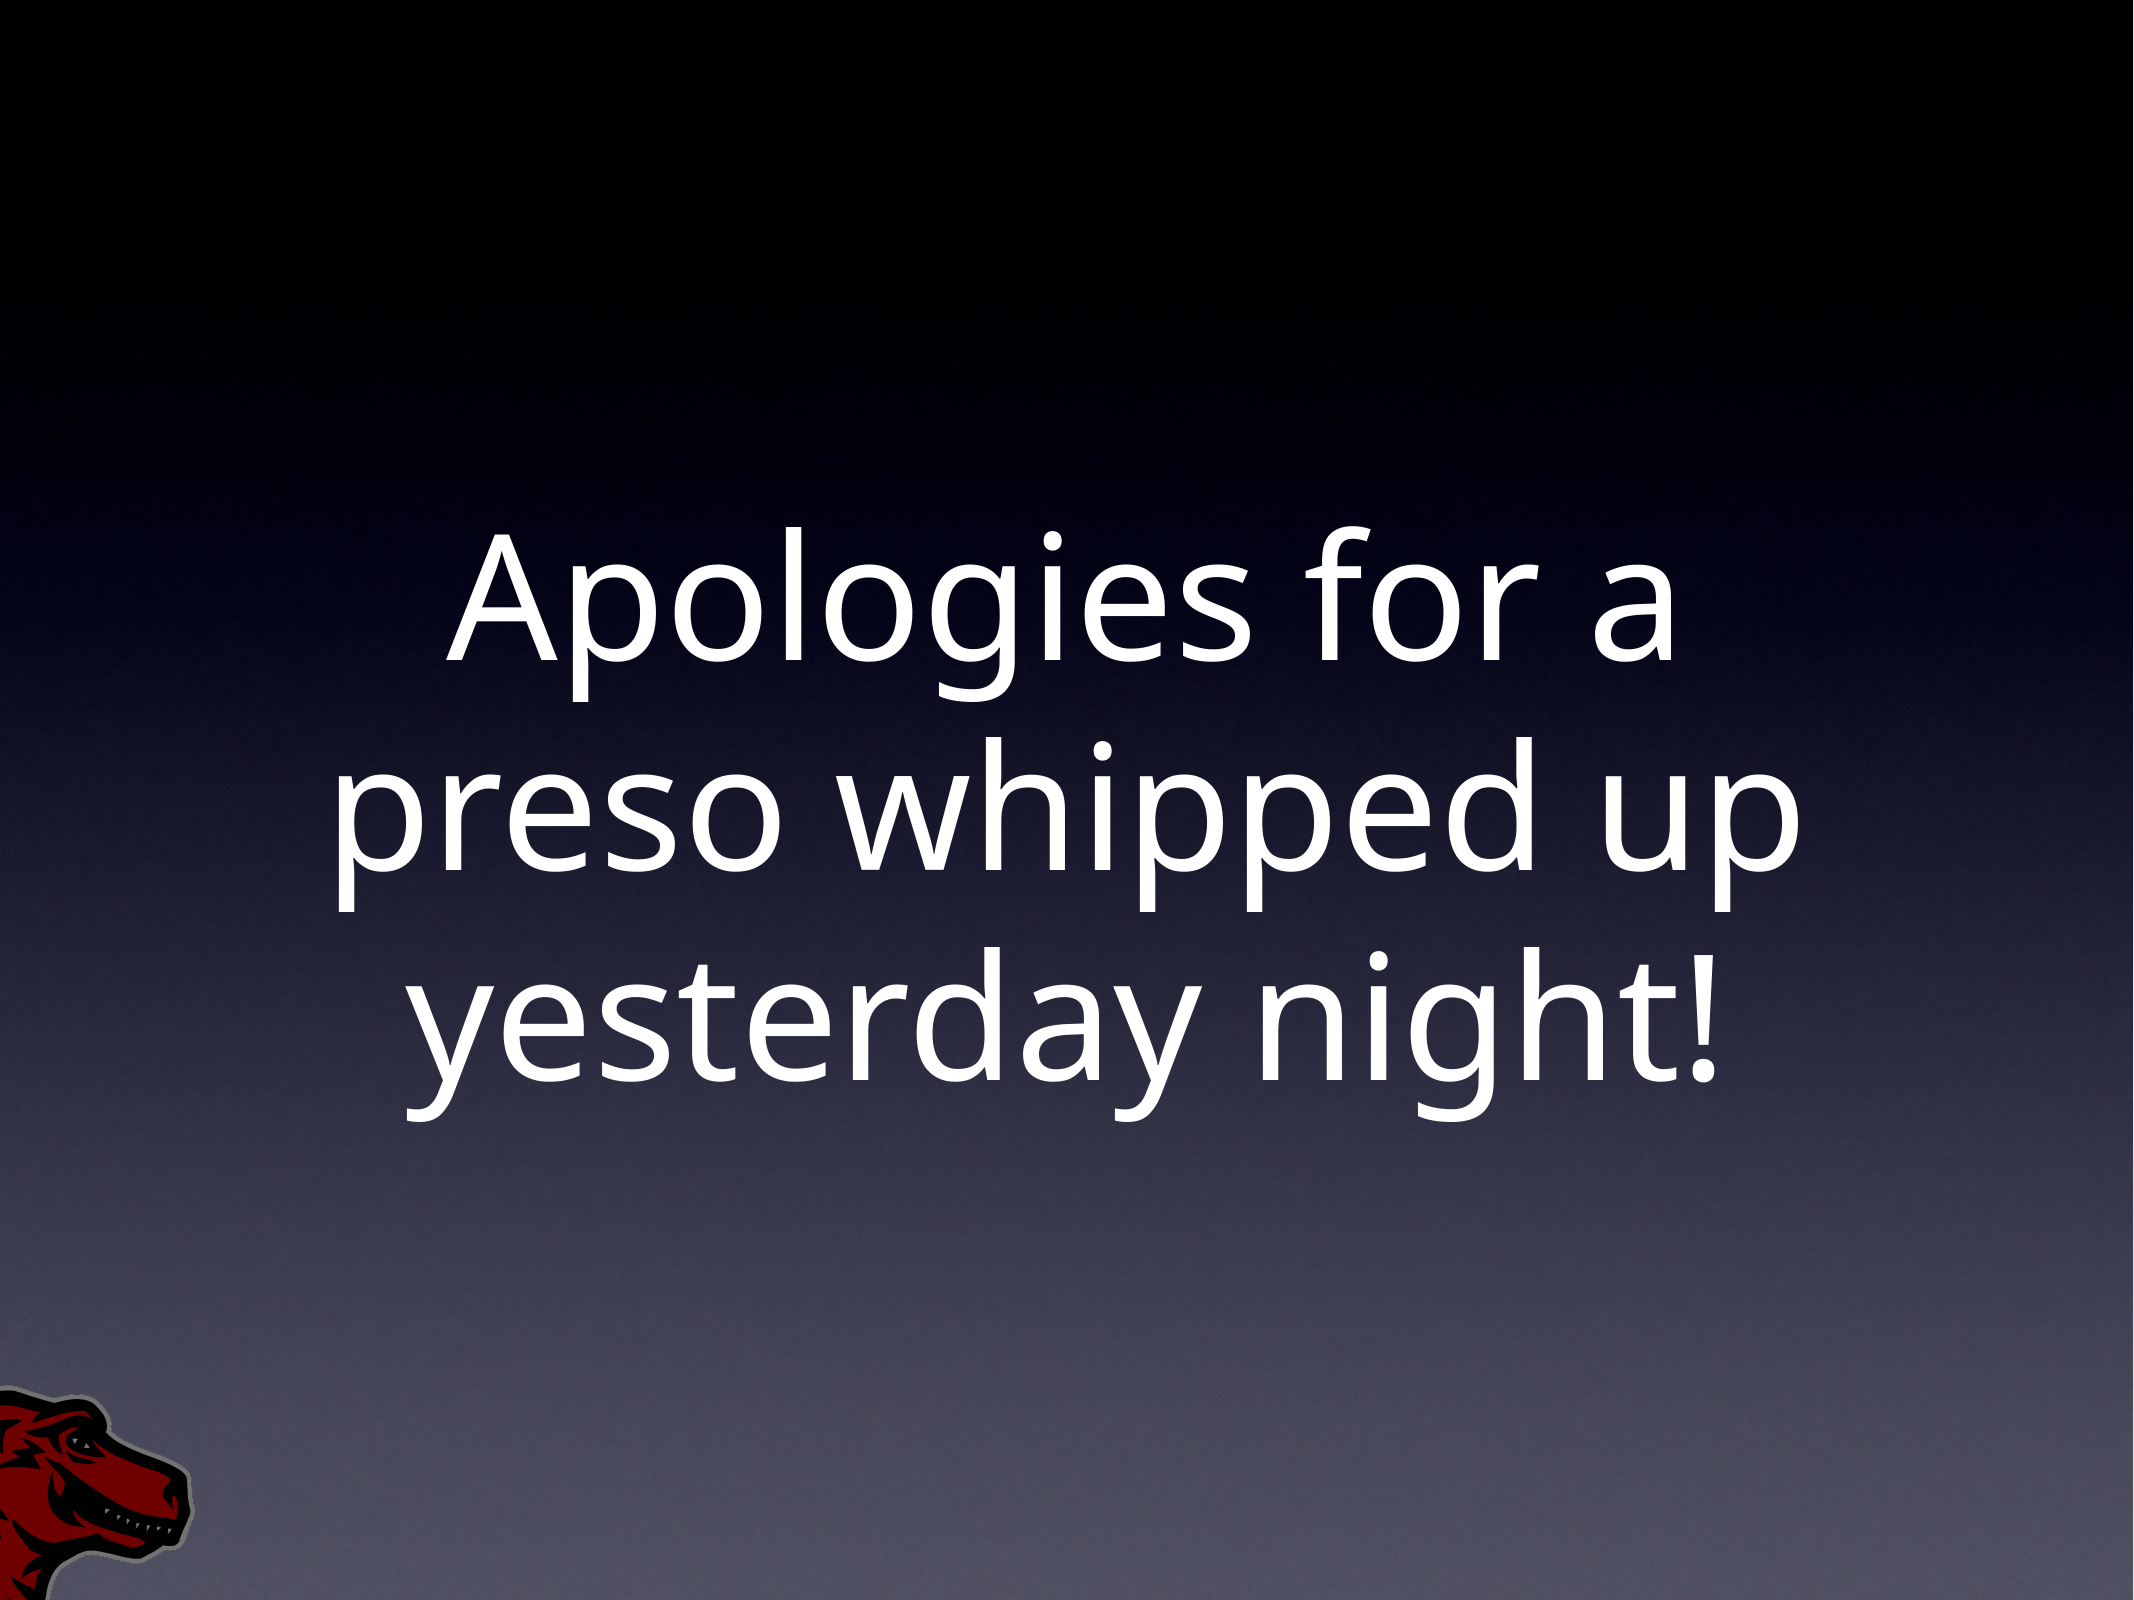

# Apologies for a preso whipped up yesterday night!